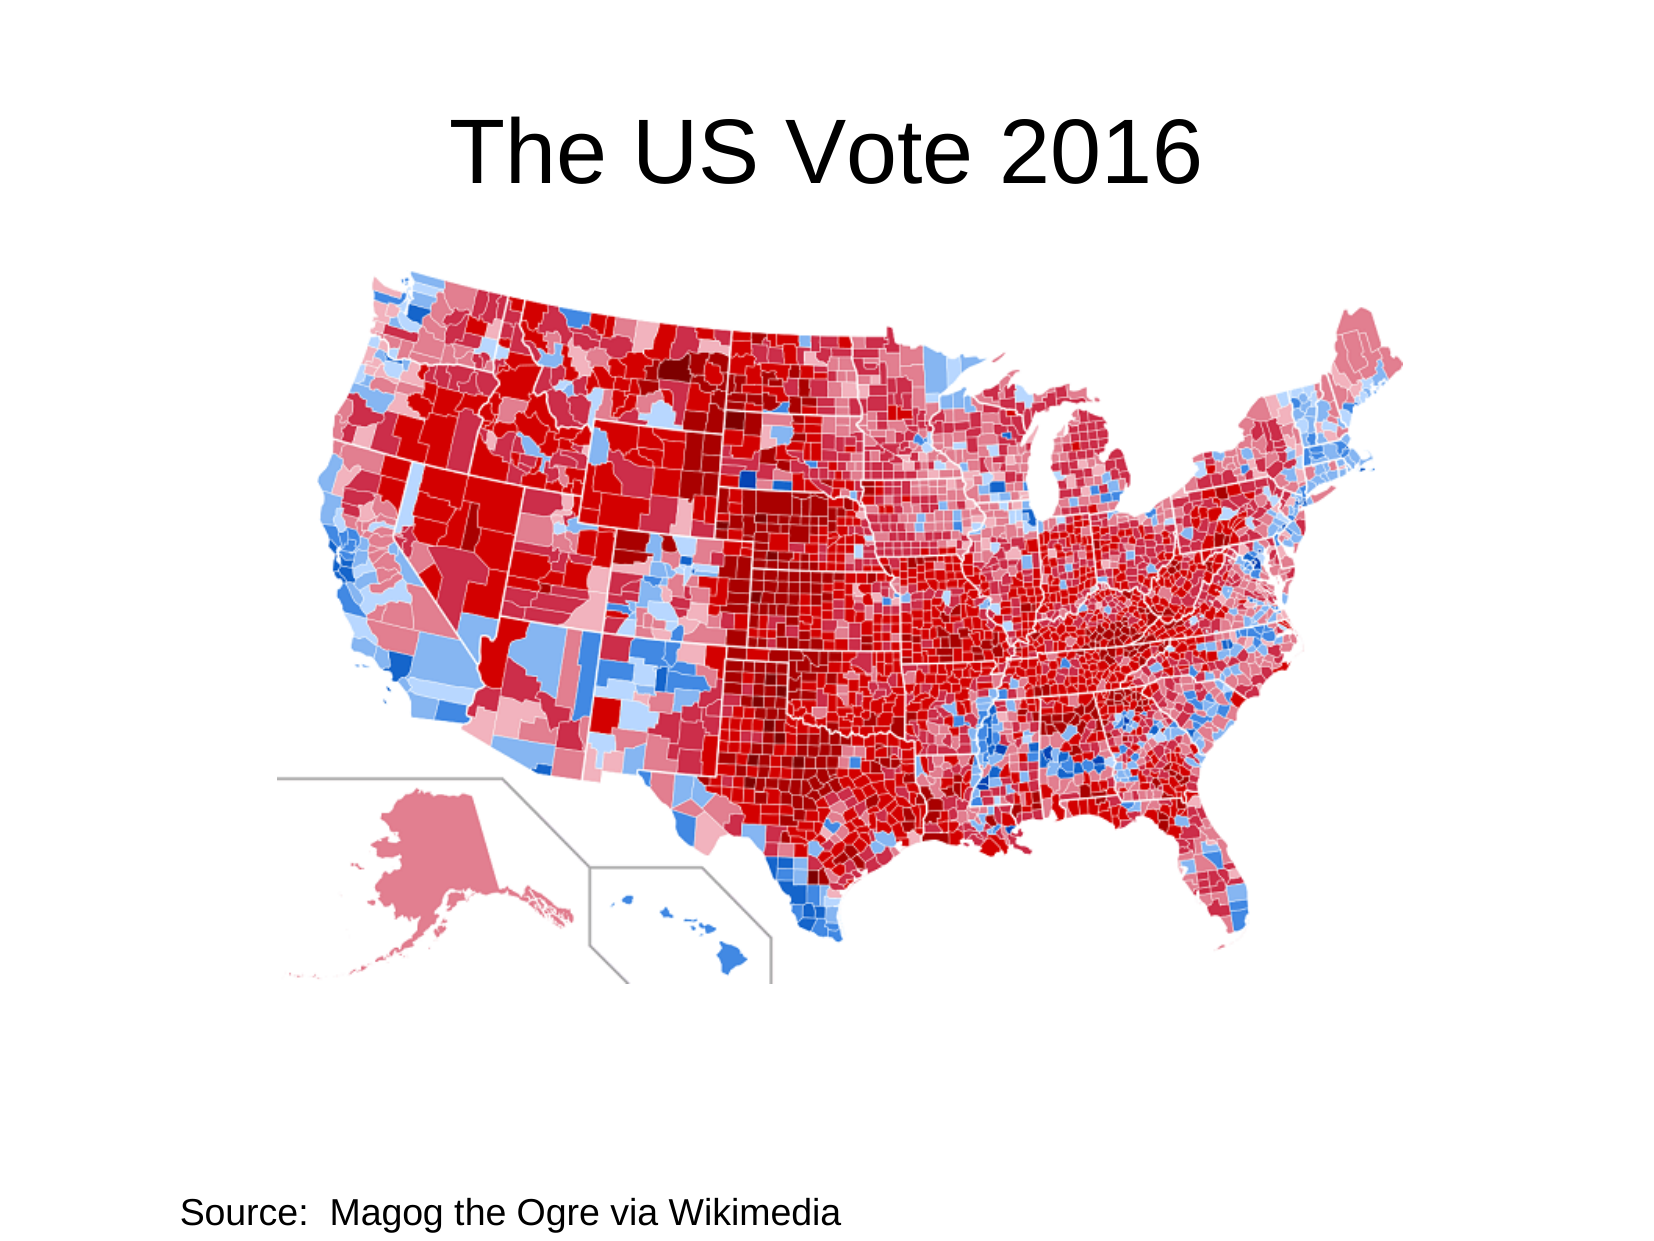

# The US Vote 2016
Source: Magog the Ogre via Wikimedia